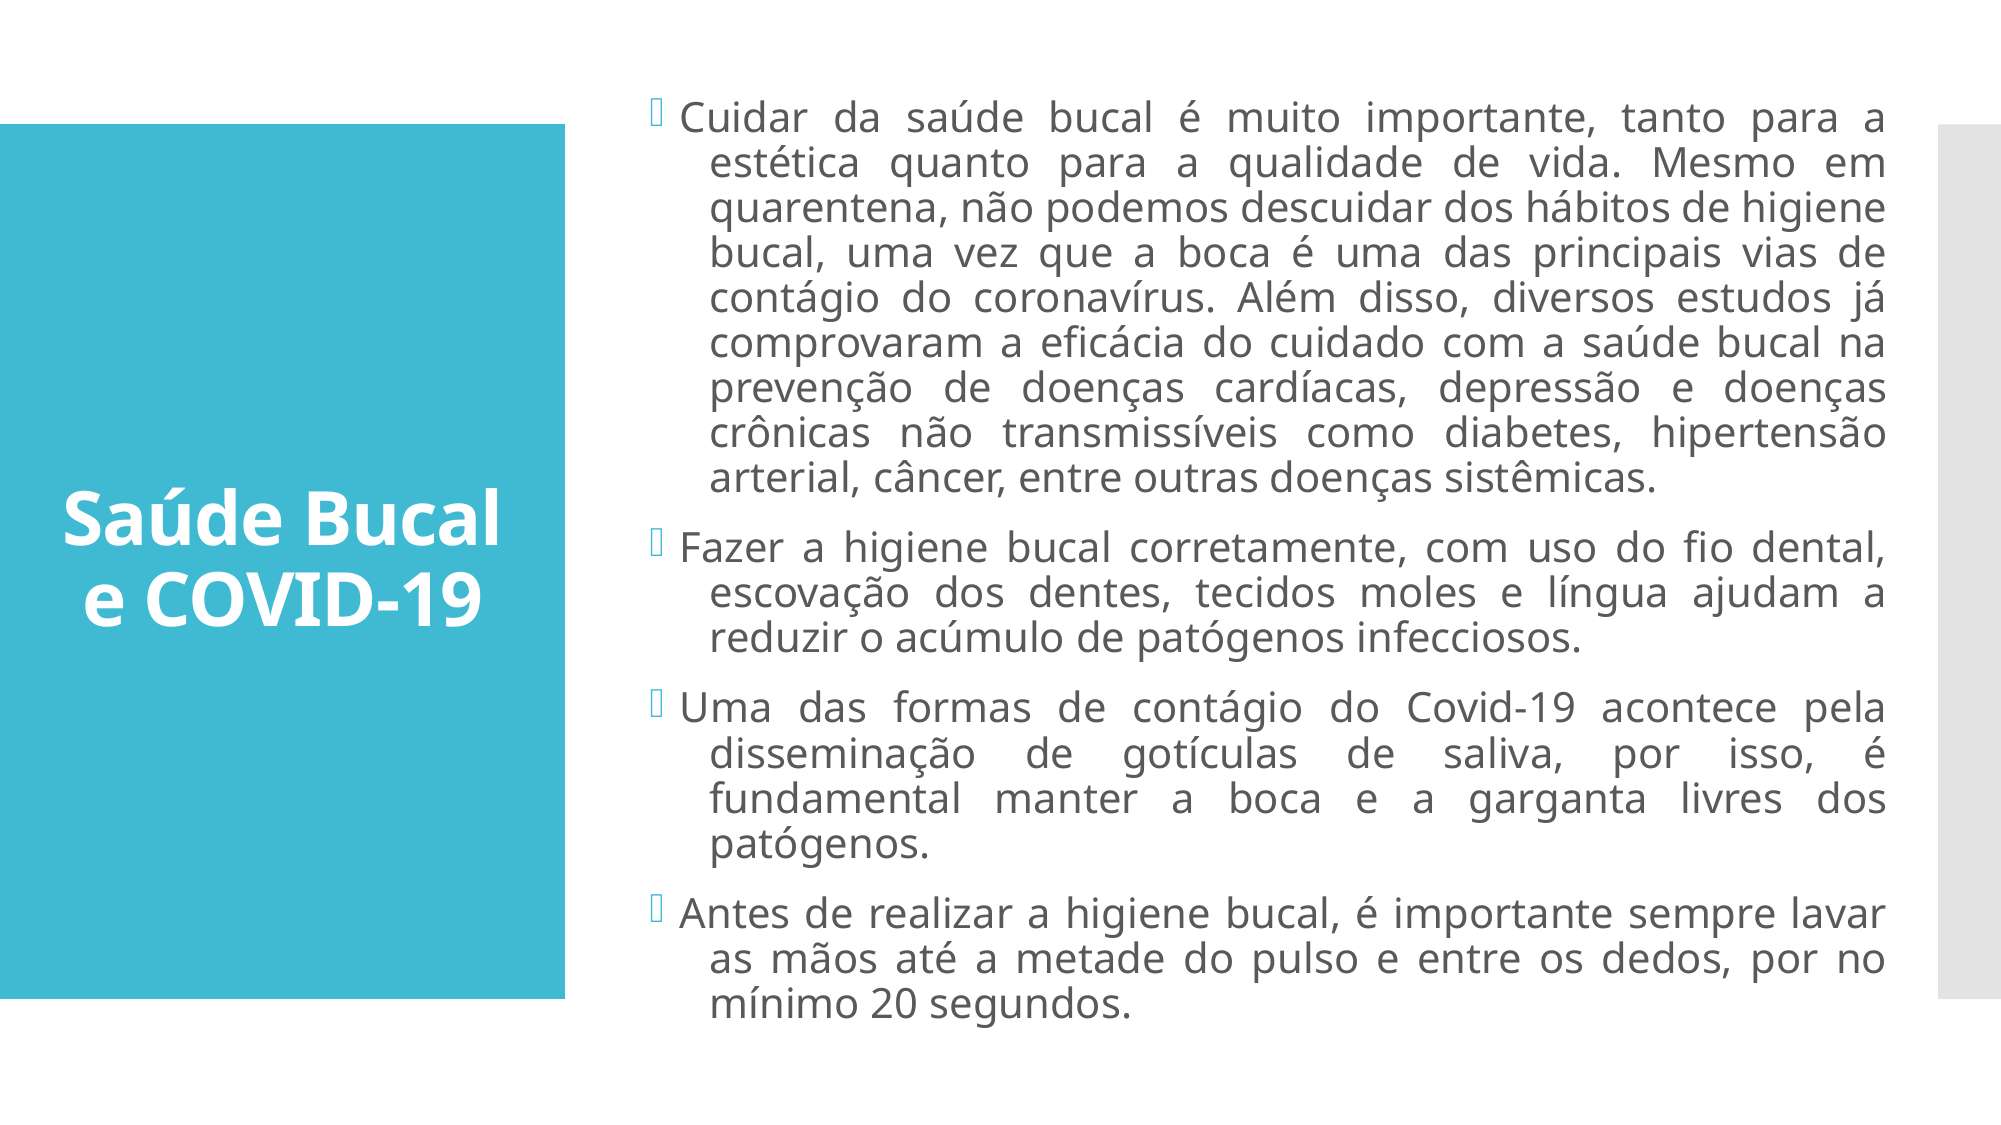

Cuidar da saúde bucal é muito importante, tanto para a estética quanto para a qualidade de vida. Mesmo em quarentena, não podemos descuidar dos hábitos de higiene bucal, uma vez que a boca é uma das principais vias de contágio do coronavírus. Além disso, diversos estudos já comprovaram a eficácia do cuidado com a saúde bucal na prevenção de doenças cardíacas, depressão e doenças crônicas não transmissíveis como diabetes, hipertensão arterial, câncer, entre outras doenças sistêmicas.
Fazer a higiene bucal corretamente, com uso do fio dental, escovação dos dentes, tecidos moles e língua ajudam a reduzir o acúmulo de patógenos infecciosos.
Uma das formas de contágio do Covid-19 acontece pela disseminação de gotículas de saliva, por isso, é fundamental manter a boca e a garganta livres dos patógenos.
Antes de realizar a higiene bucal, é importante sempre lavar as mãos até a metade do pulso e entre os dedos, por no mínimo 20 segundos.
# Saúde Bucal e COVID-19